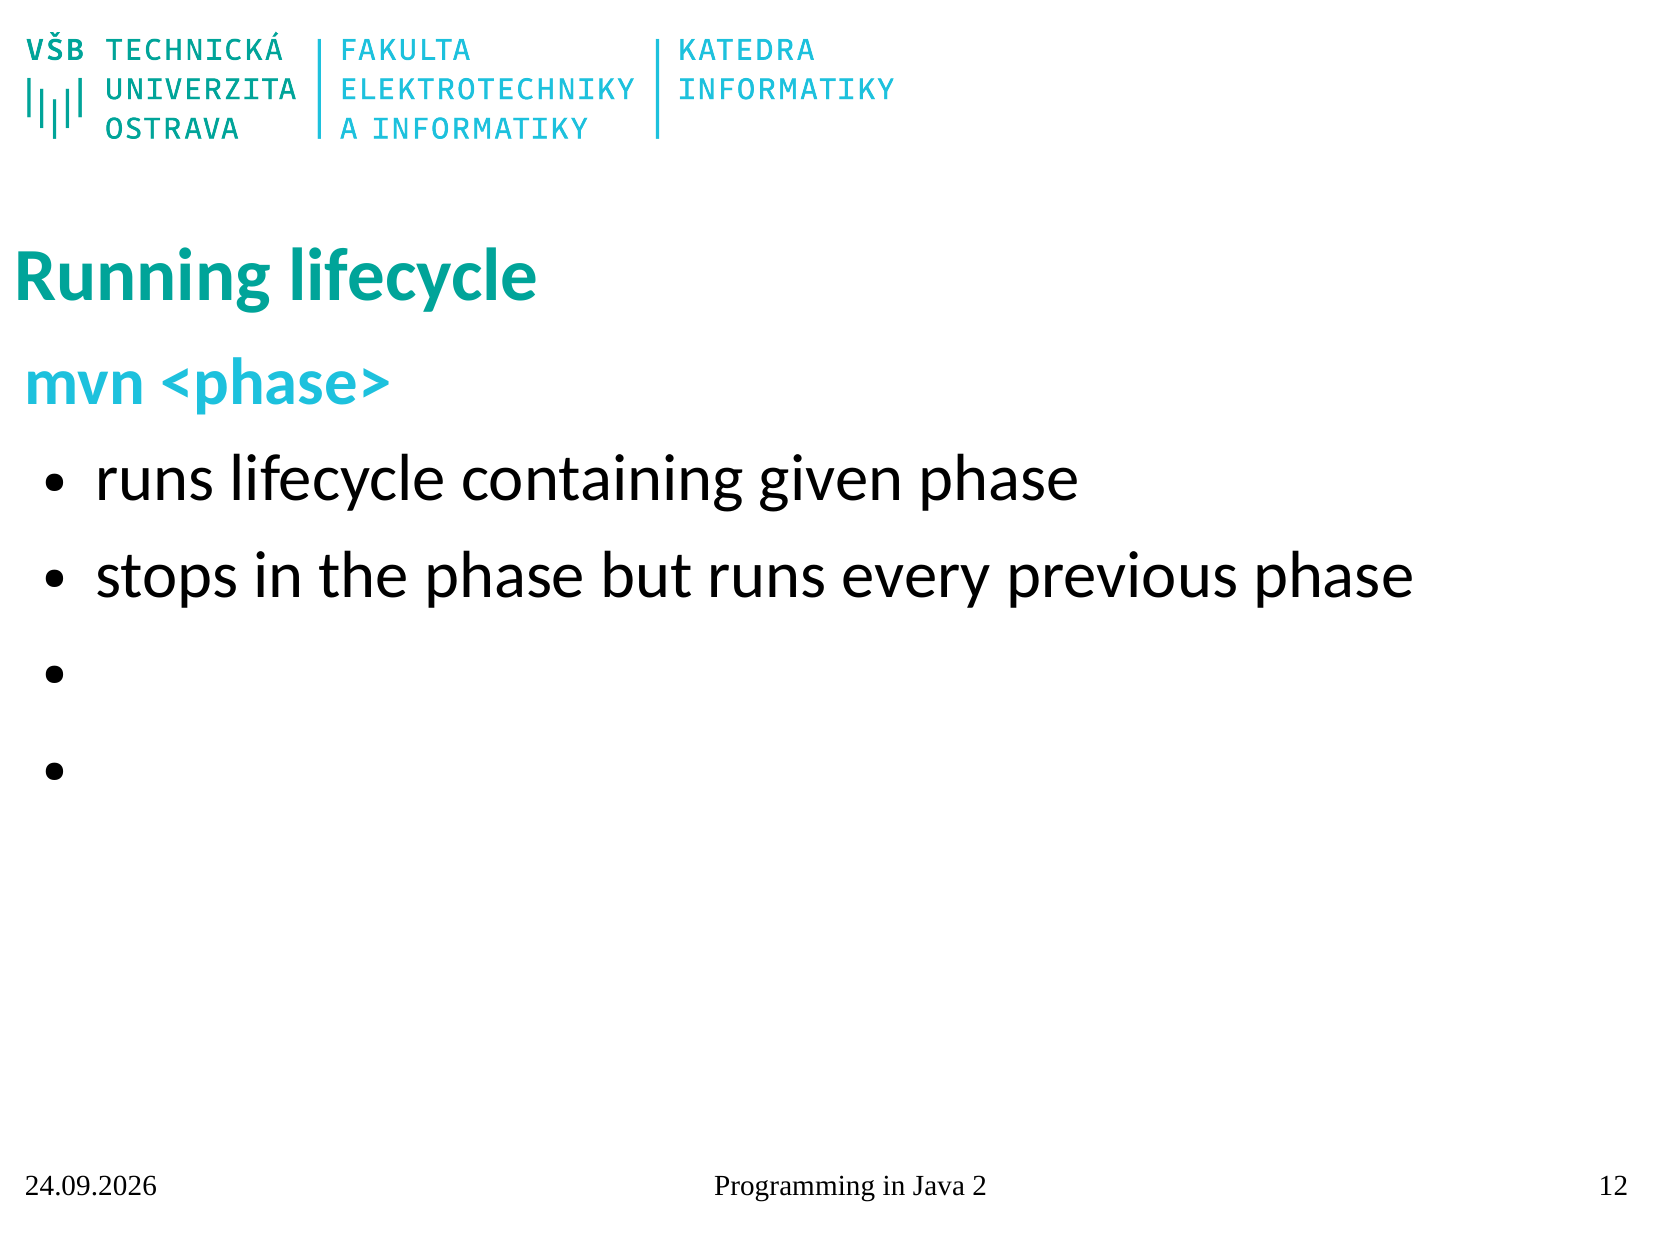

Running lifecycle
# mvn <phase>​
runs lifecycle containing given phase​
stops in the phase but runs every previous phase​
 ​
Programming in Java 2
12